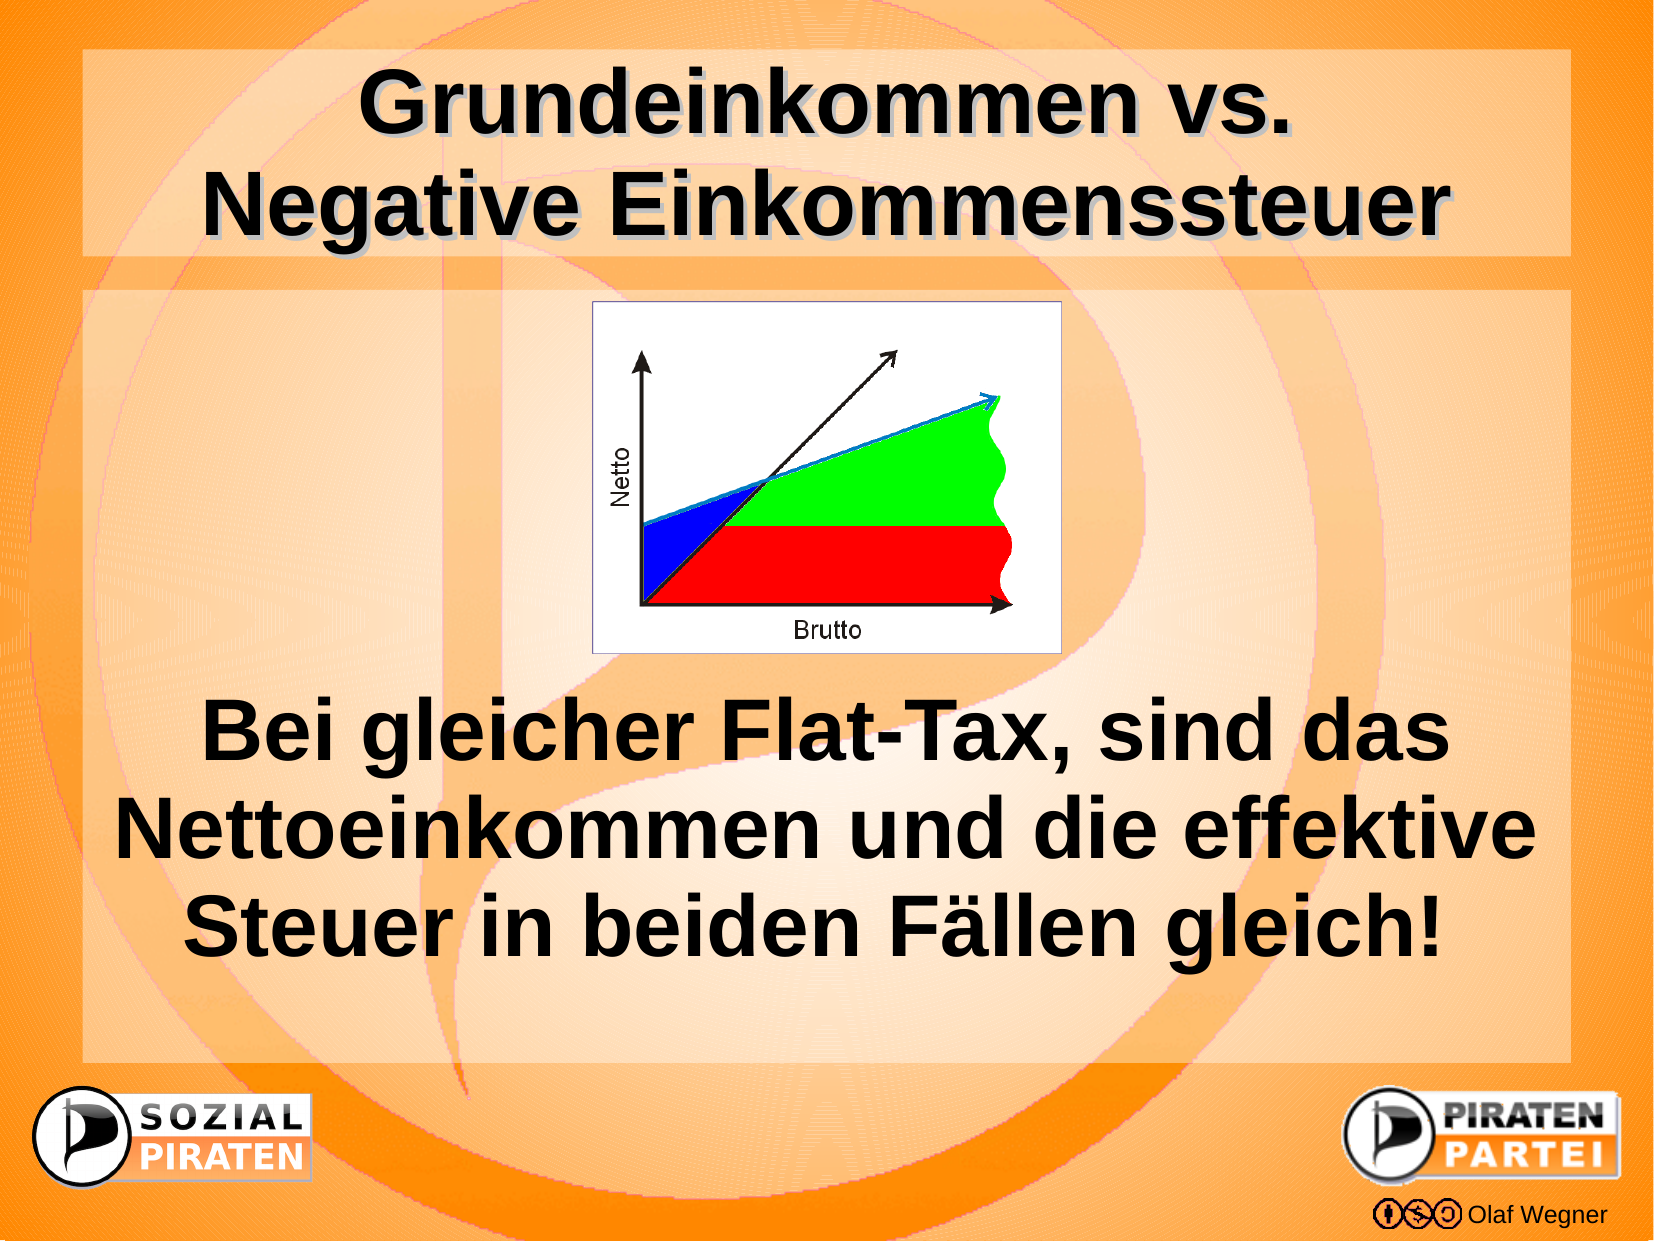

# Grundeinkommen vs. Negative Einkommenssteuer
Bei gleicher Flat-Tax, sind das
Nettoeinkommen und die effektive Steuer in beiden Fällen gleich!
Olaf Wegner